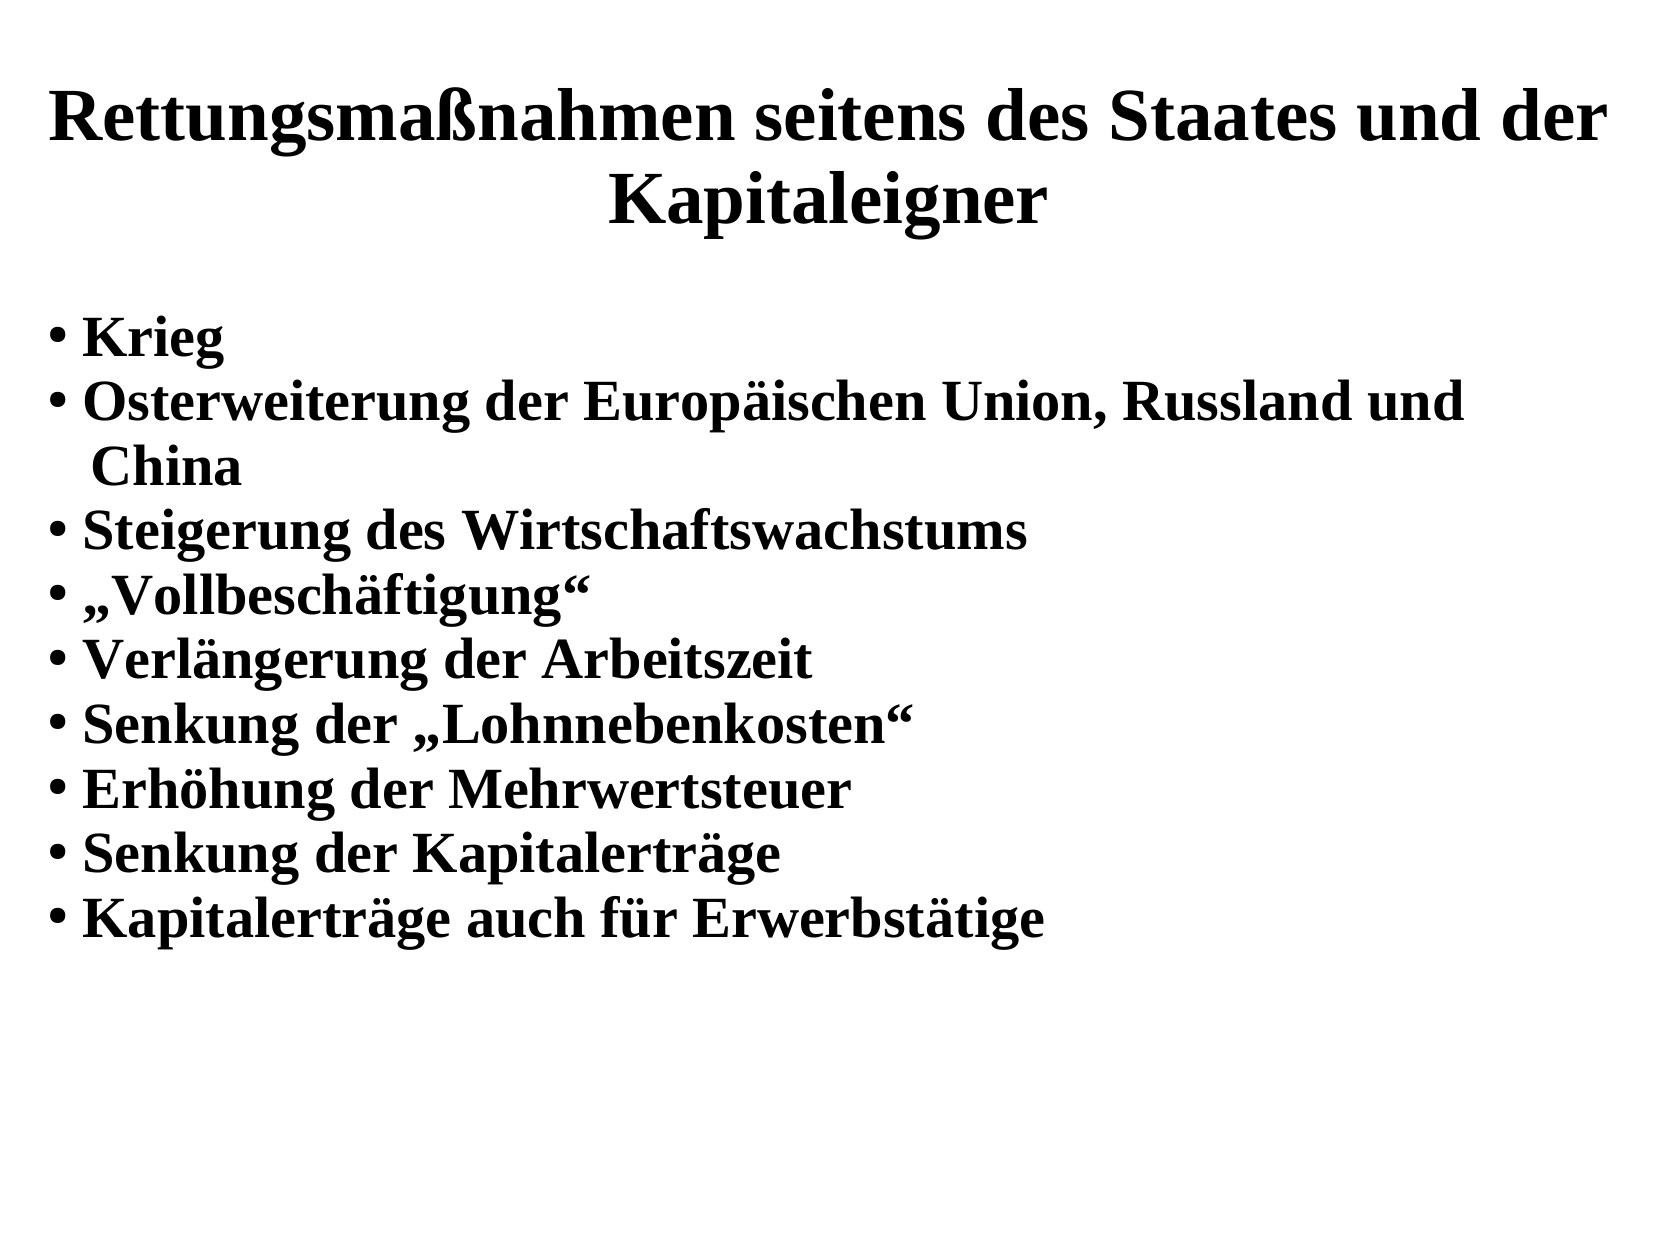

Rettungsmaßnahmen seitens des Staates und der Kapitaleigner
 Krieg
 Osterweiterung der Europäischen Union, Russland und China
 Steigerung des Wirtschaftswachstums
 „Vollbeschäftigung“
 Verlängerung der Arbeitszeit
 Senkung der „Lohnnebenkosten“
 Erhöhung der Mehrwertsteuer
 Senkung der Kapitalerträge
 Kapitalerträge auch für Erwerbstätige